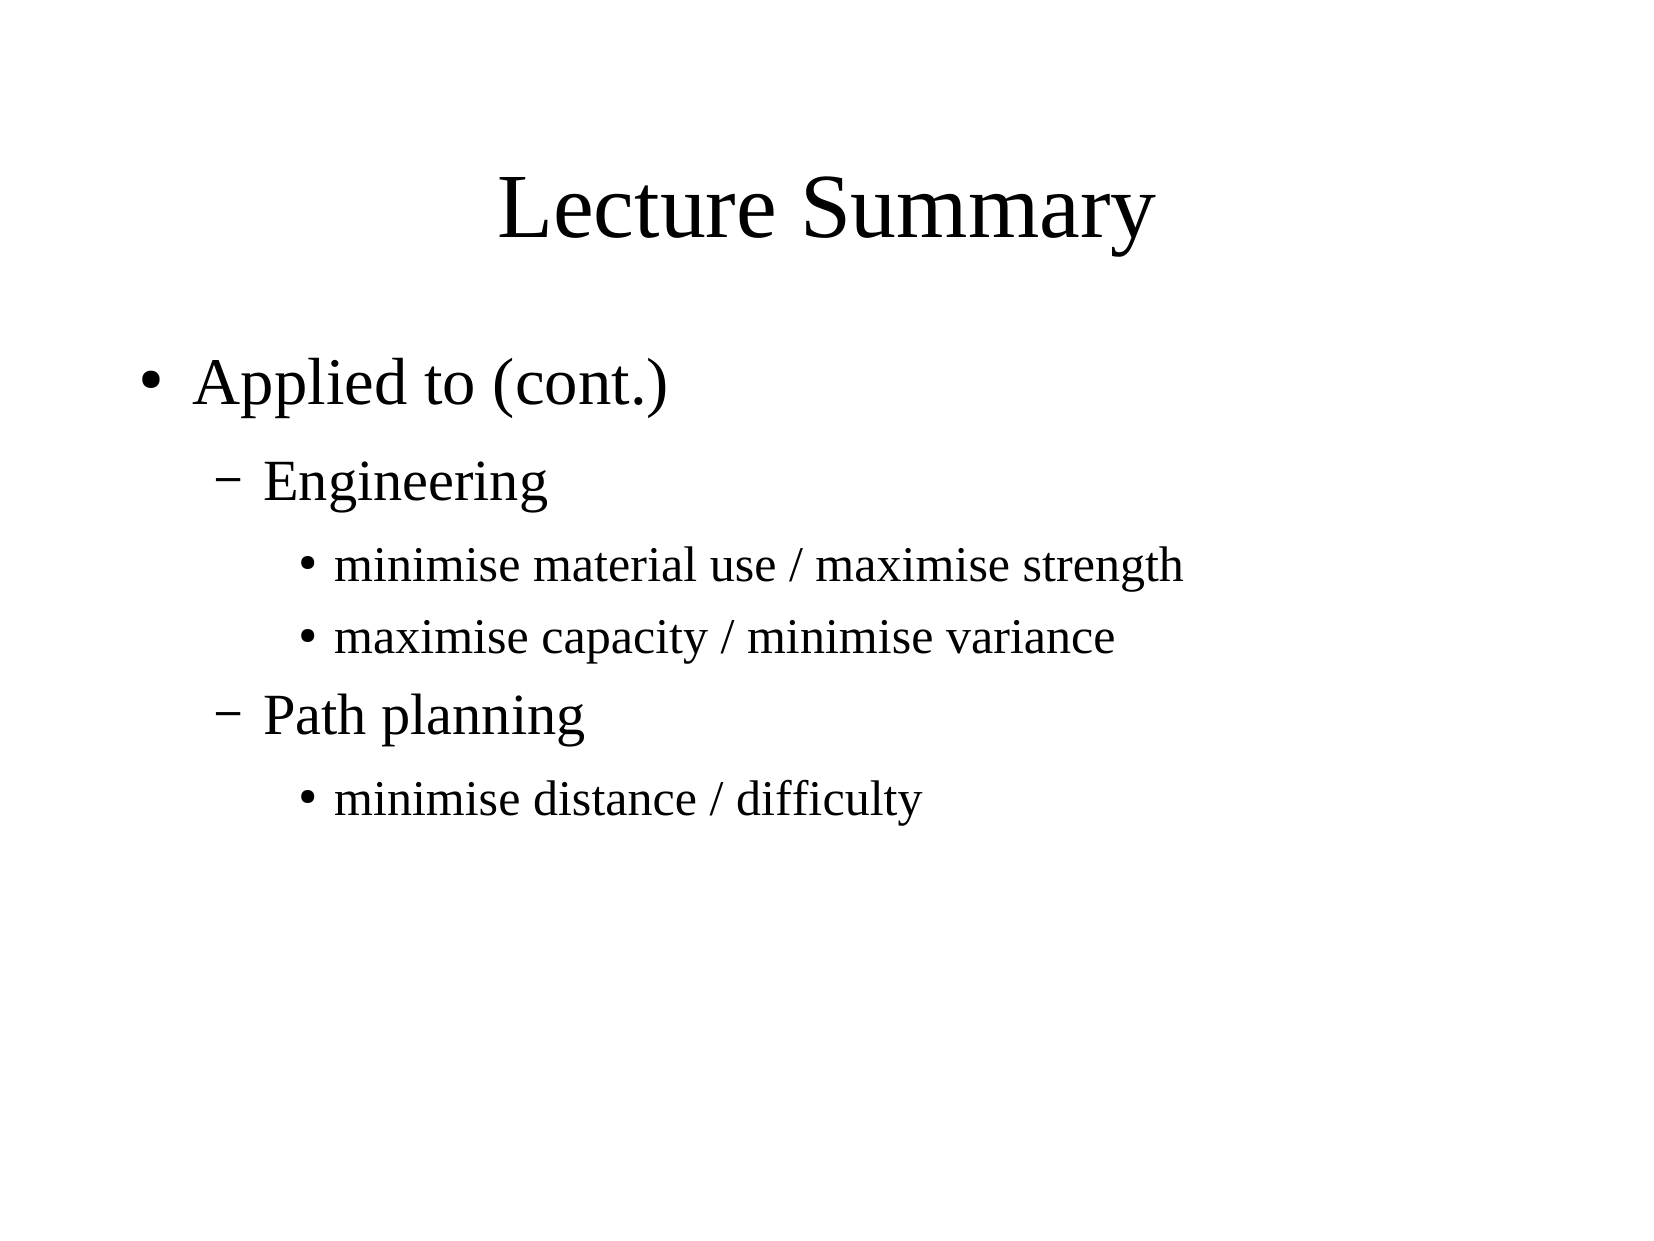

# Lecture Summary
Applied to (cont.)
Engineering
minimise material use / maximise strength
maximise capacity / minimise variance
Path planning
minimise distance / difficulty